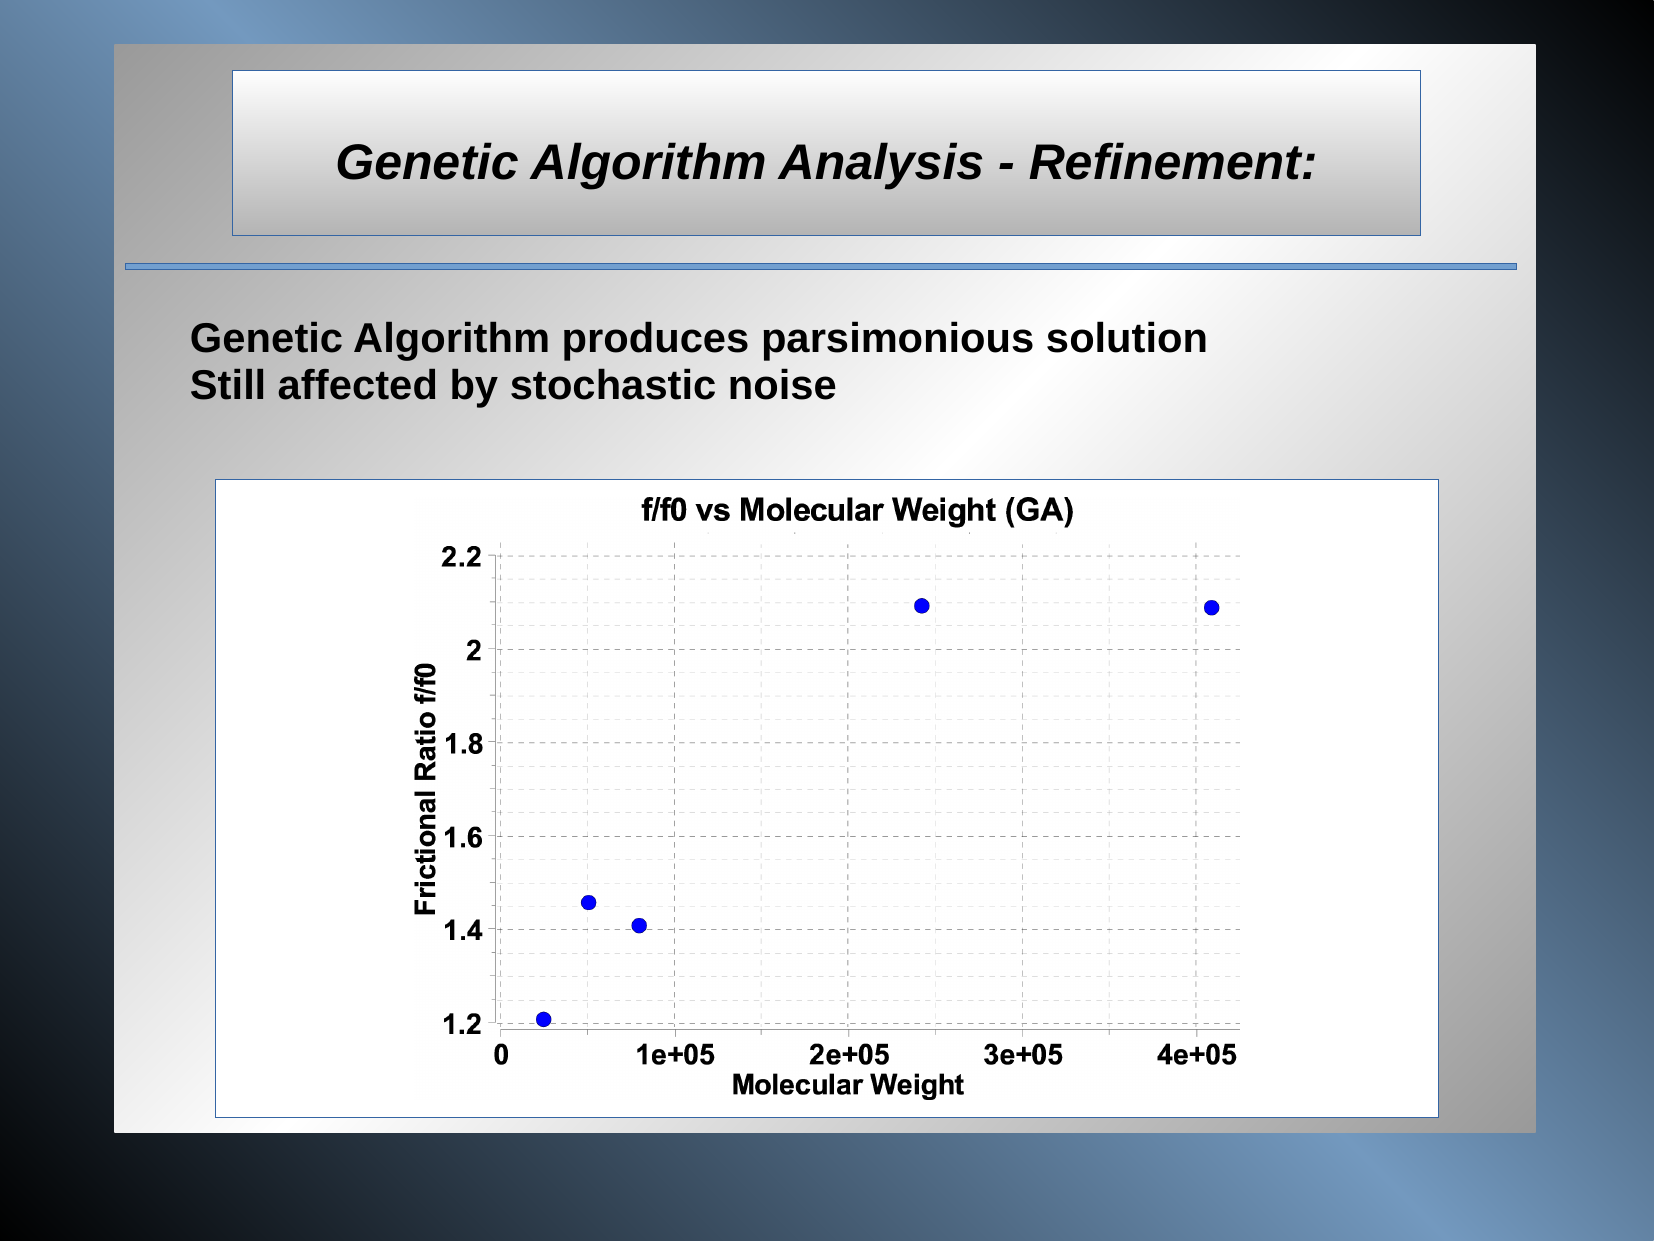

Genetic Algorithm Analysis - Refinement:
Genetic Algorithm produces parsimonious solution
Still affected by stochastic noise